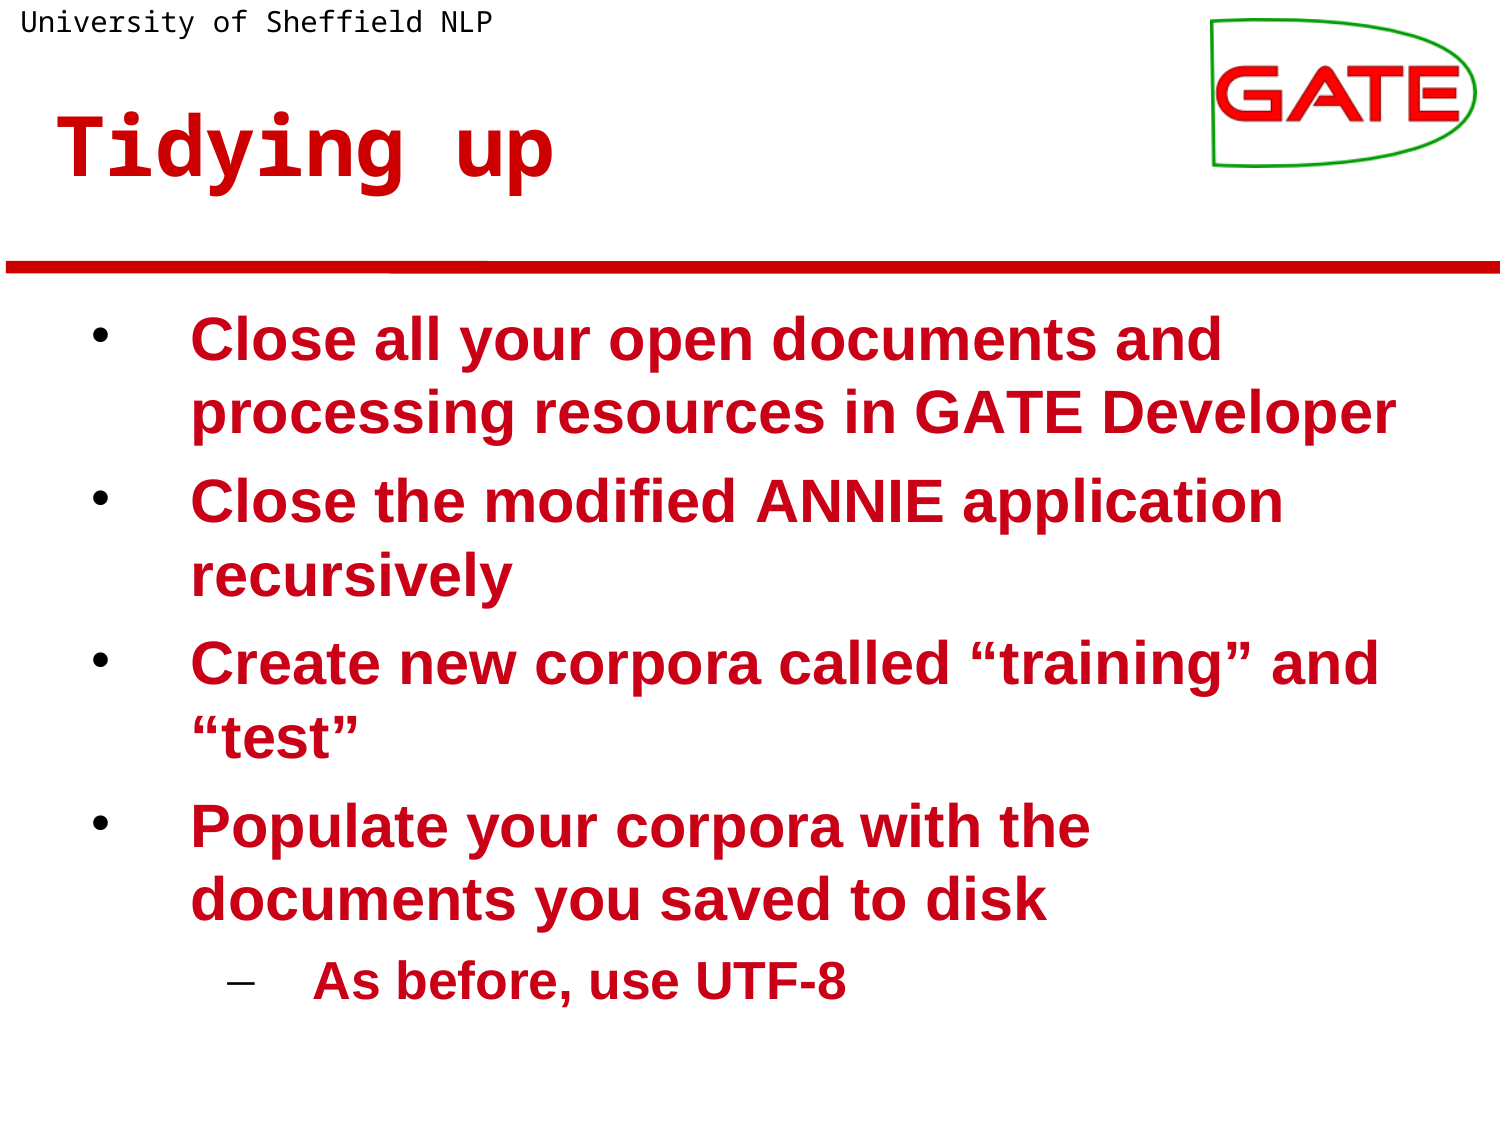

# Tidying up
Close all your open documents and processing resources in GATE Developer
Close the modified ANNIE application recursively
Create new corpora called “training” and “test”
Populate your corpora with the documents you saved to disk
As before, use UTF-8